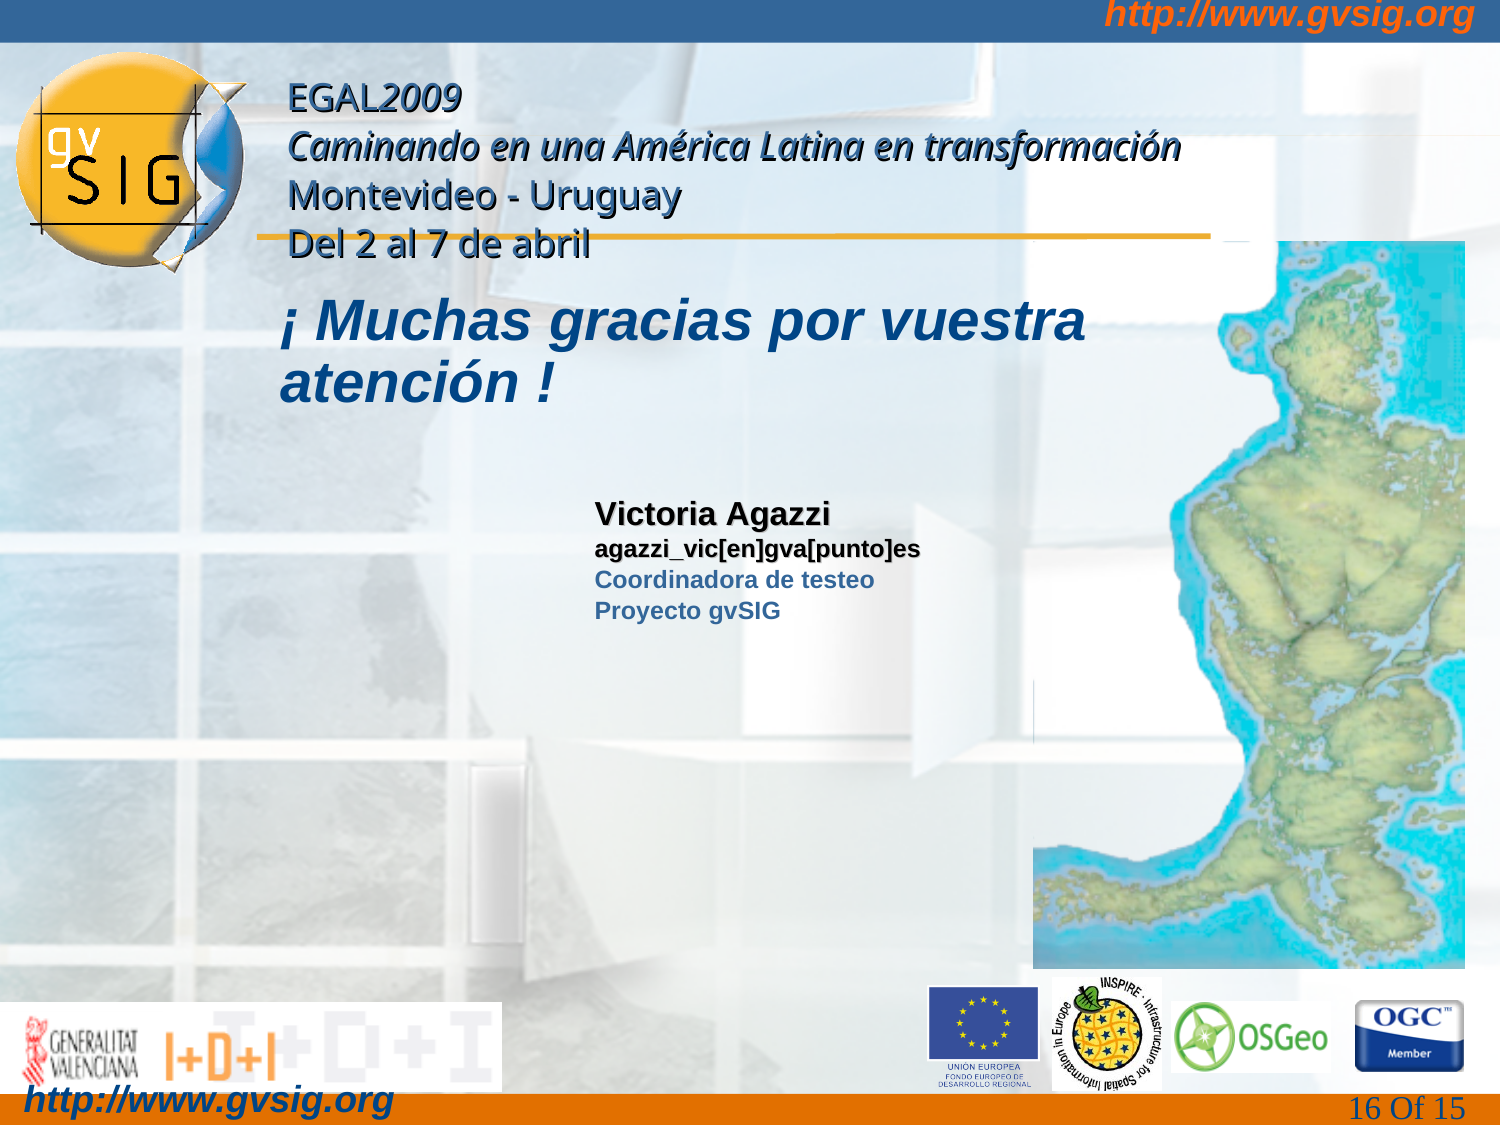

EGAL2009
Caminando en una América Latina en transformación
Montevideo - Uruguay
Del 2 al 7 de abril
¡ Muchas gracias por vuestra atención !
Victoria Agazzi
agazzi_vic[en]gva[punto]es
Coordinadora de testeo
Proyecto gvSIG
16